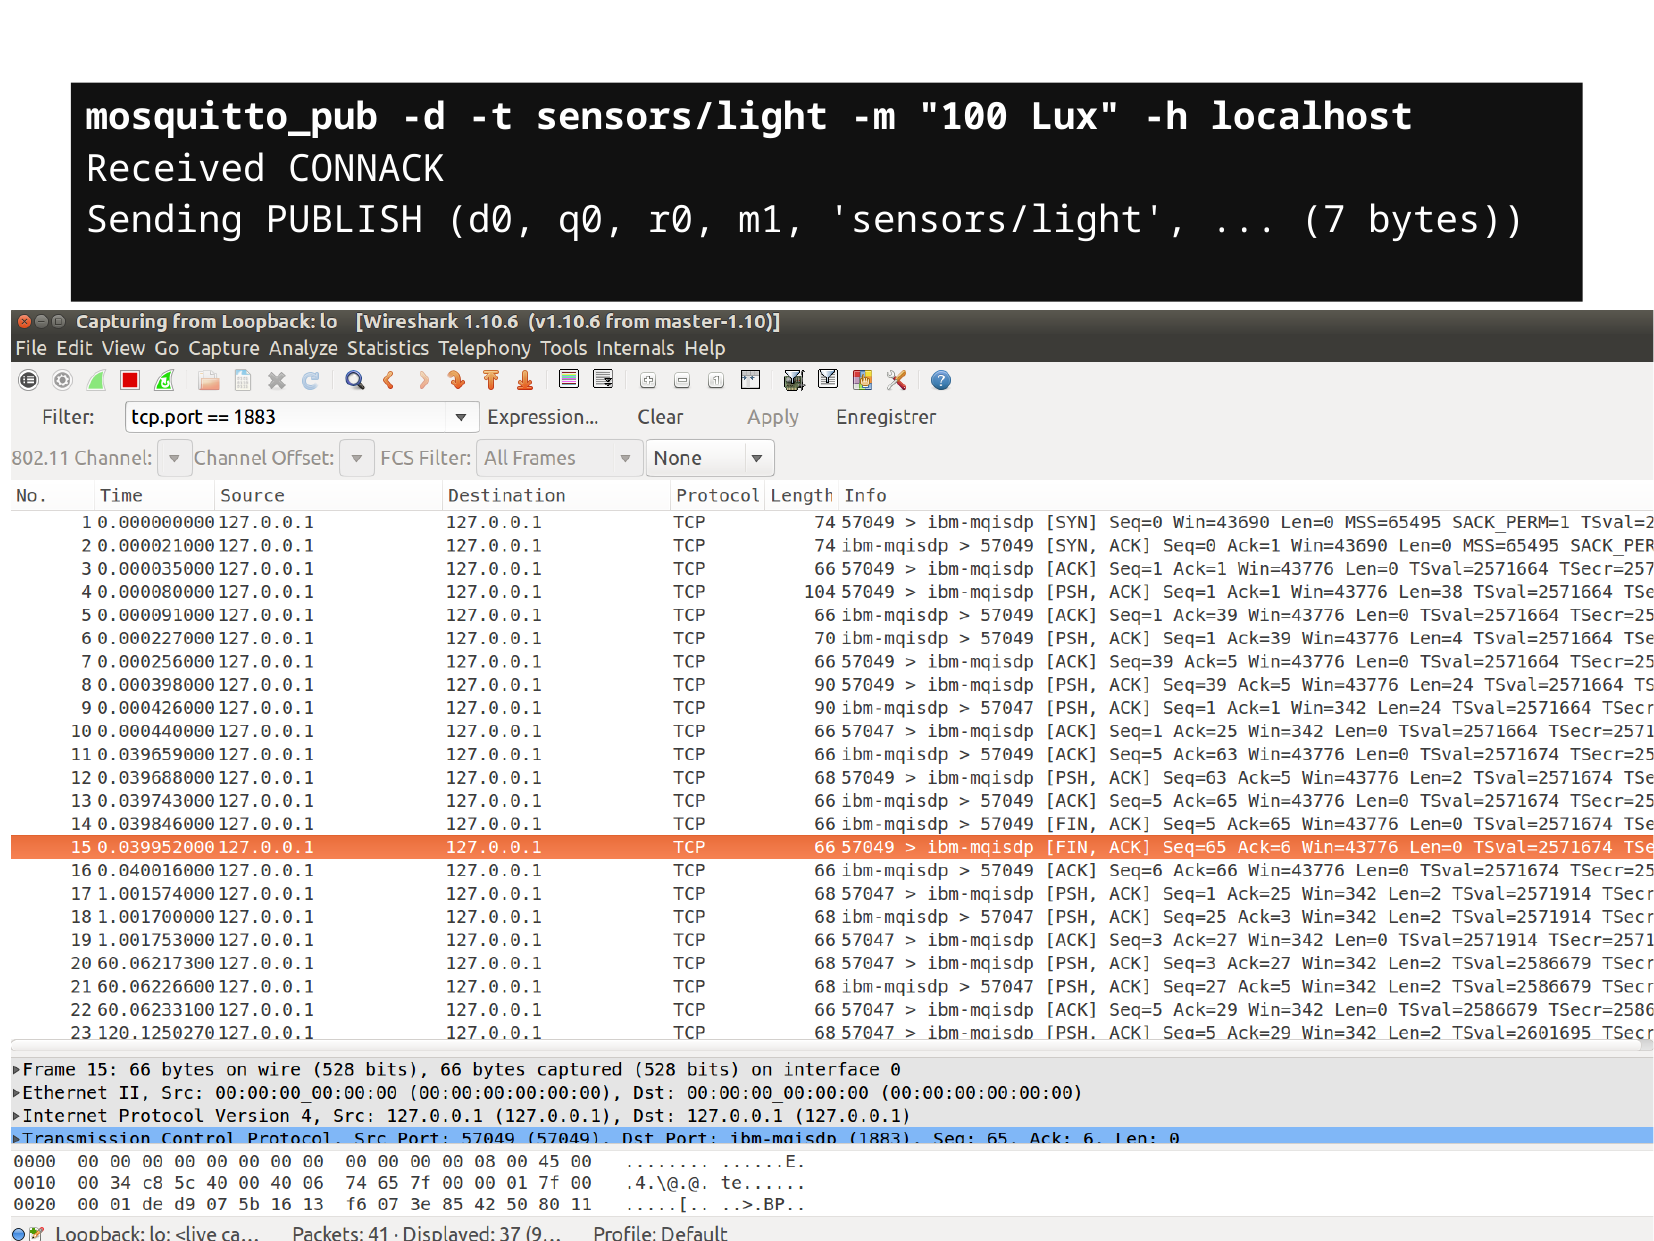

mosquitto_pub -d -t sensors/light -m "100 Lux" -h localhost
Received CONNACK
Sending PUBLISH (d0, q0, r0, m1, 'sensors/light', ... (7 bytes))